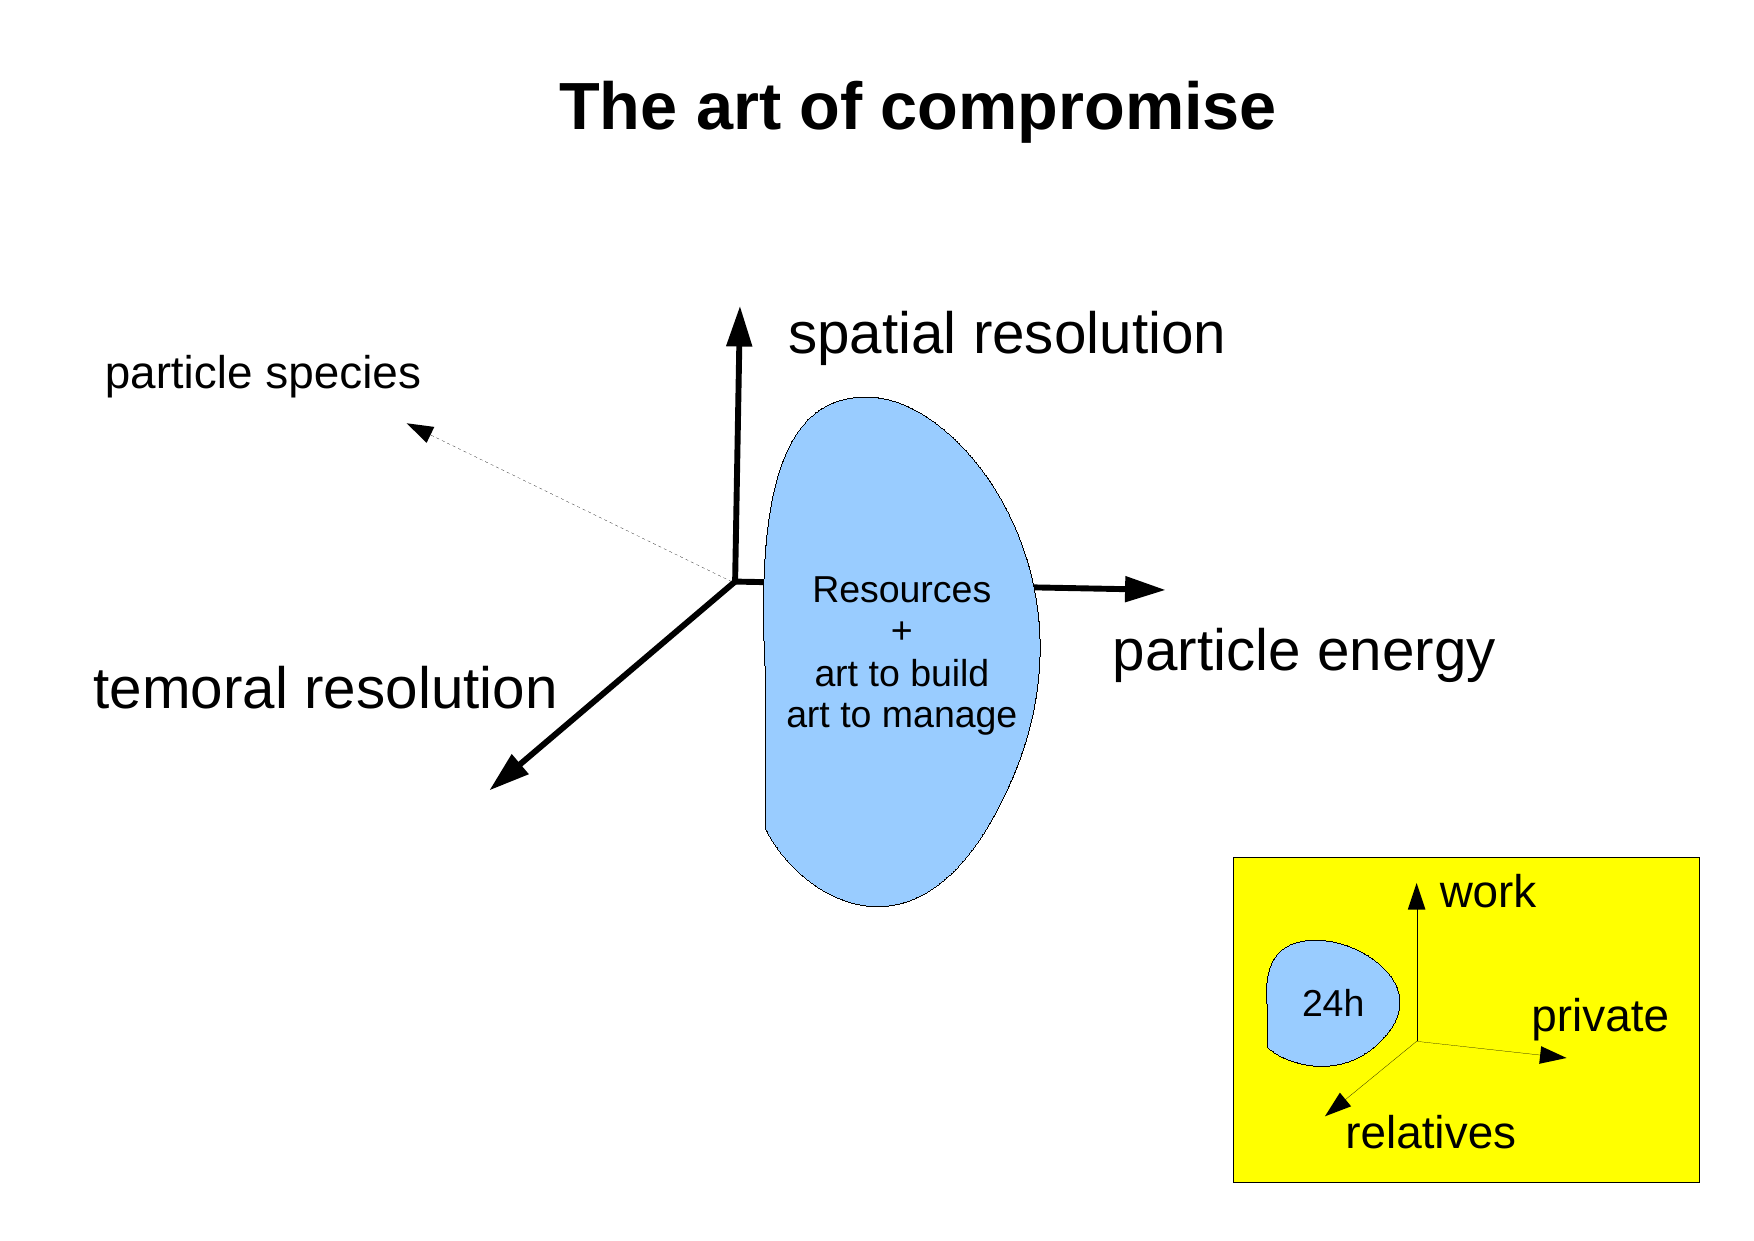

The art of compromise
spatial resolution
particle species
Resources
+
art to build
art to manage
particle energy
temoral resolution
work
24h
private
relatives